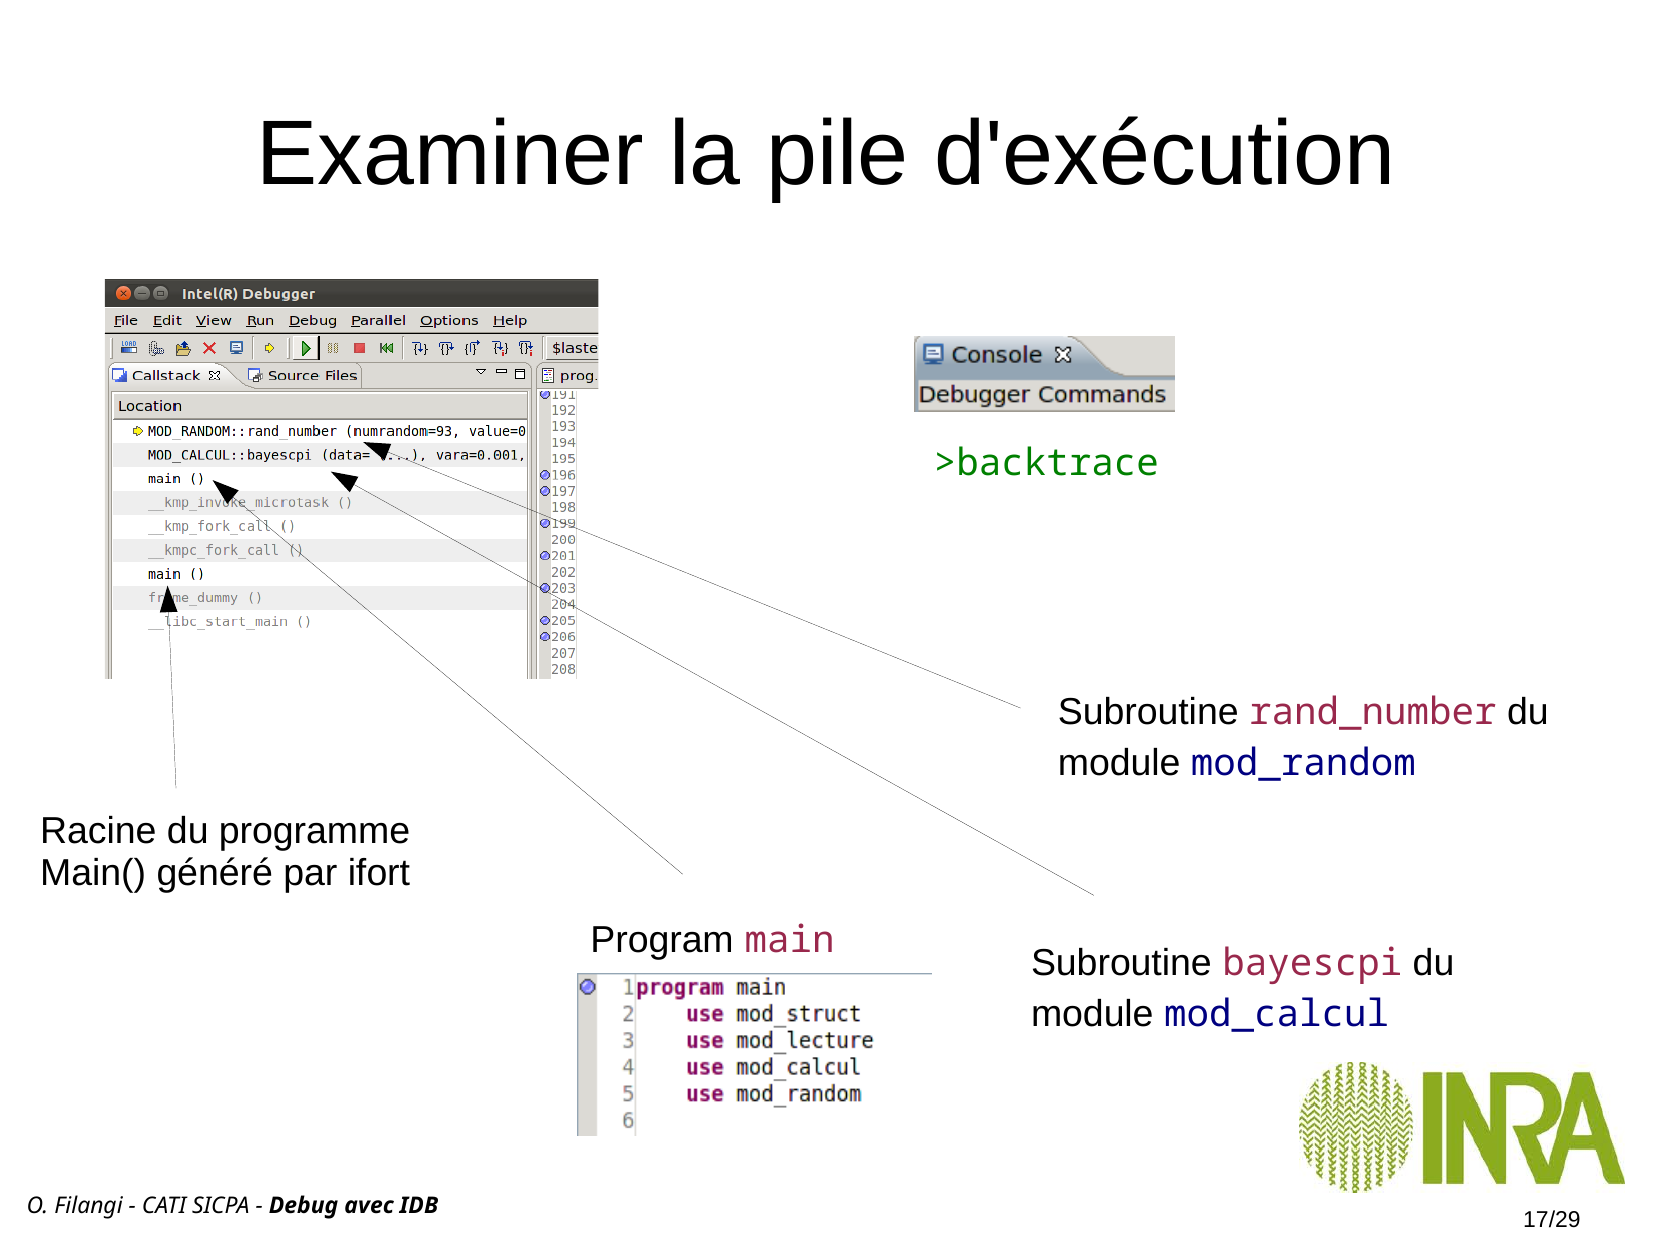

# Examiner la pile d'exécution
>backtrace
Subroutine rand_number du
module mod_random
Racine du programme
Main() généré par ifort
Program main
Subroutine bayescpi du
module mod_calcul
 O. Filangi - CATI SICPA - Debug avec IDB